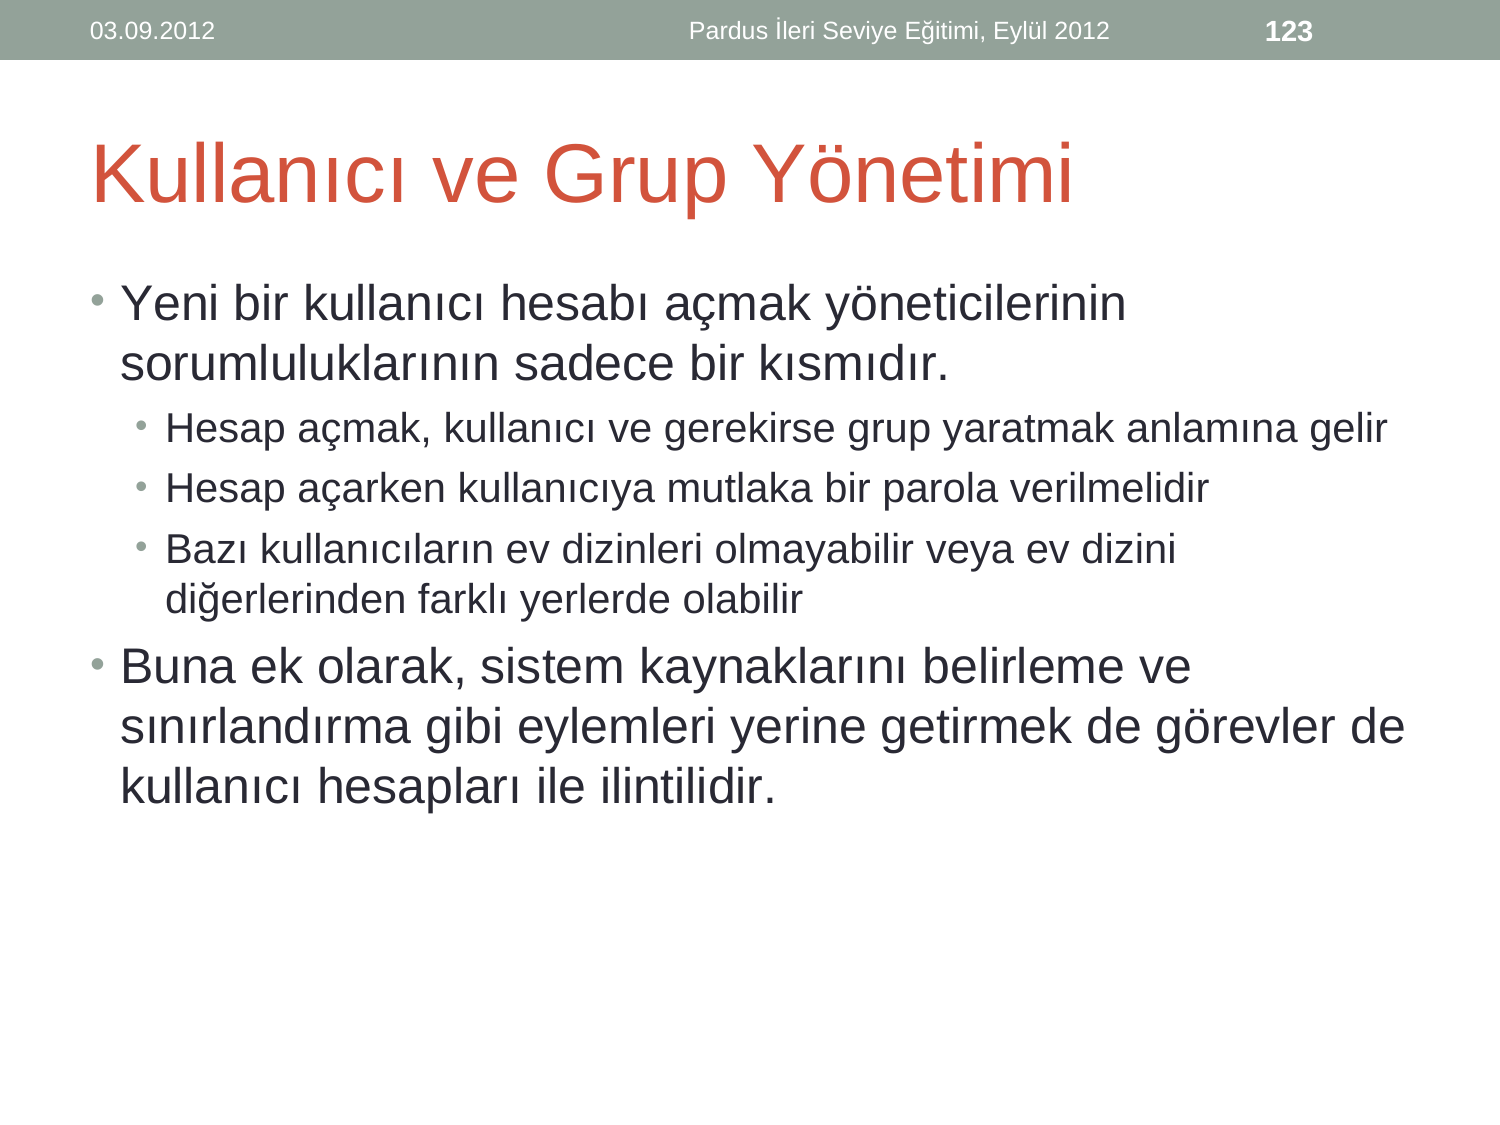

03.09.2012
Pardus İleri Seviye Eğitimi, Eylül 2012
# Kullanıcı ve Grup Yönetimi
Yeni bir kullanıcı hesabı açmak yöneticilerinin sorumluluklarının sadece bir kısmıdır.
Hesap açmak, kullanıcı ve gerekirse grup yaratmak anlamına gelir
Hesap açarken kullanıcıya mutlaka bir parola verilmelidir
Bazı kullanıcıların ev dizinleri olmayabilir veya ev dizini diğerlerinden farklı yerlerde olabilir
Buna ek olarak, sistem kaynaklarını belirleme ve sınırlandırma gibi eylemleri yerine getirmek de görevler de kullanıcı hesapları ile ilintilidir.